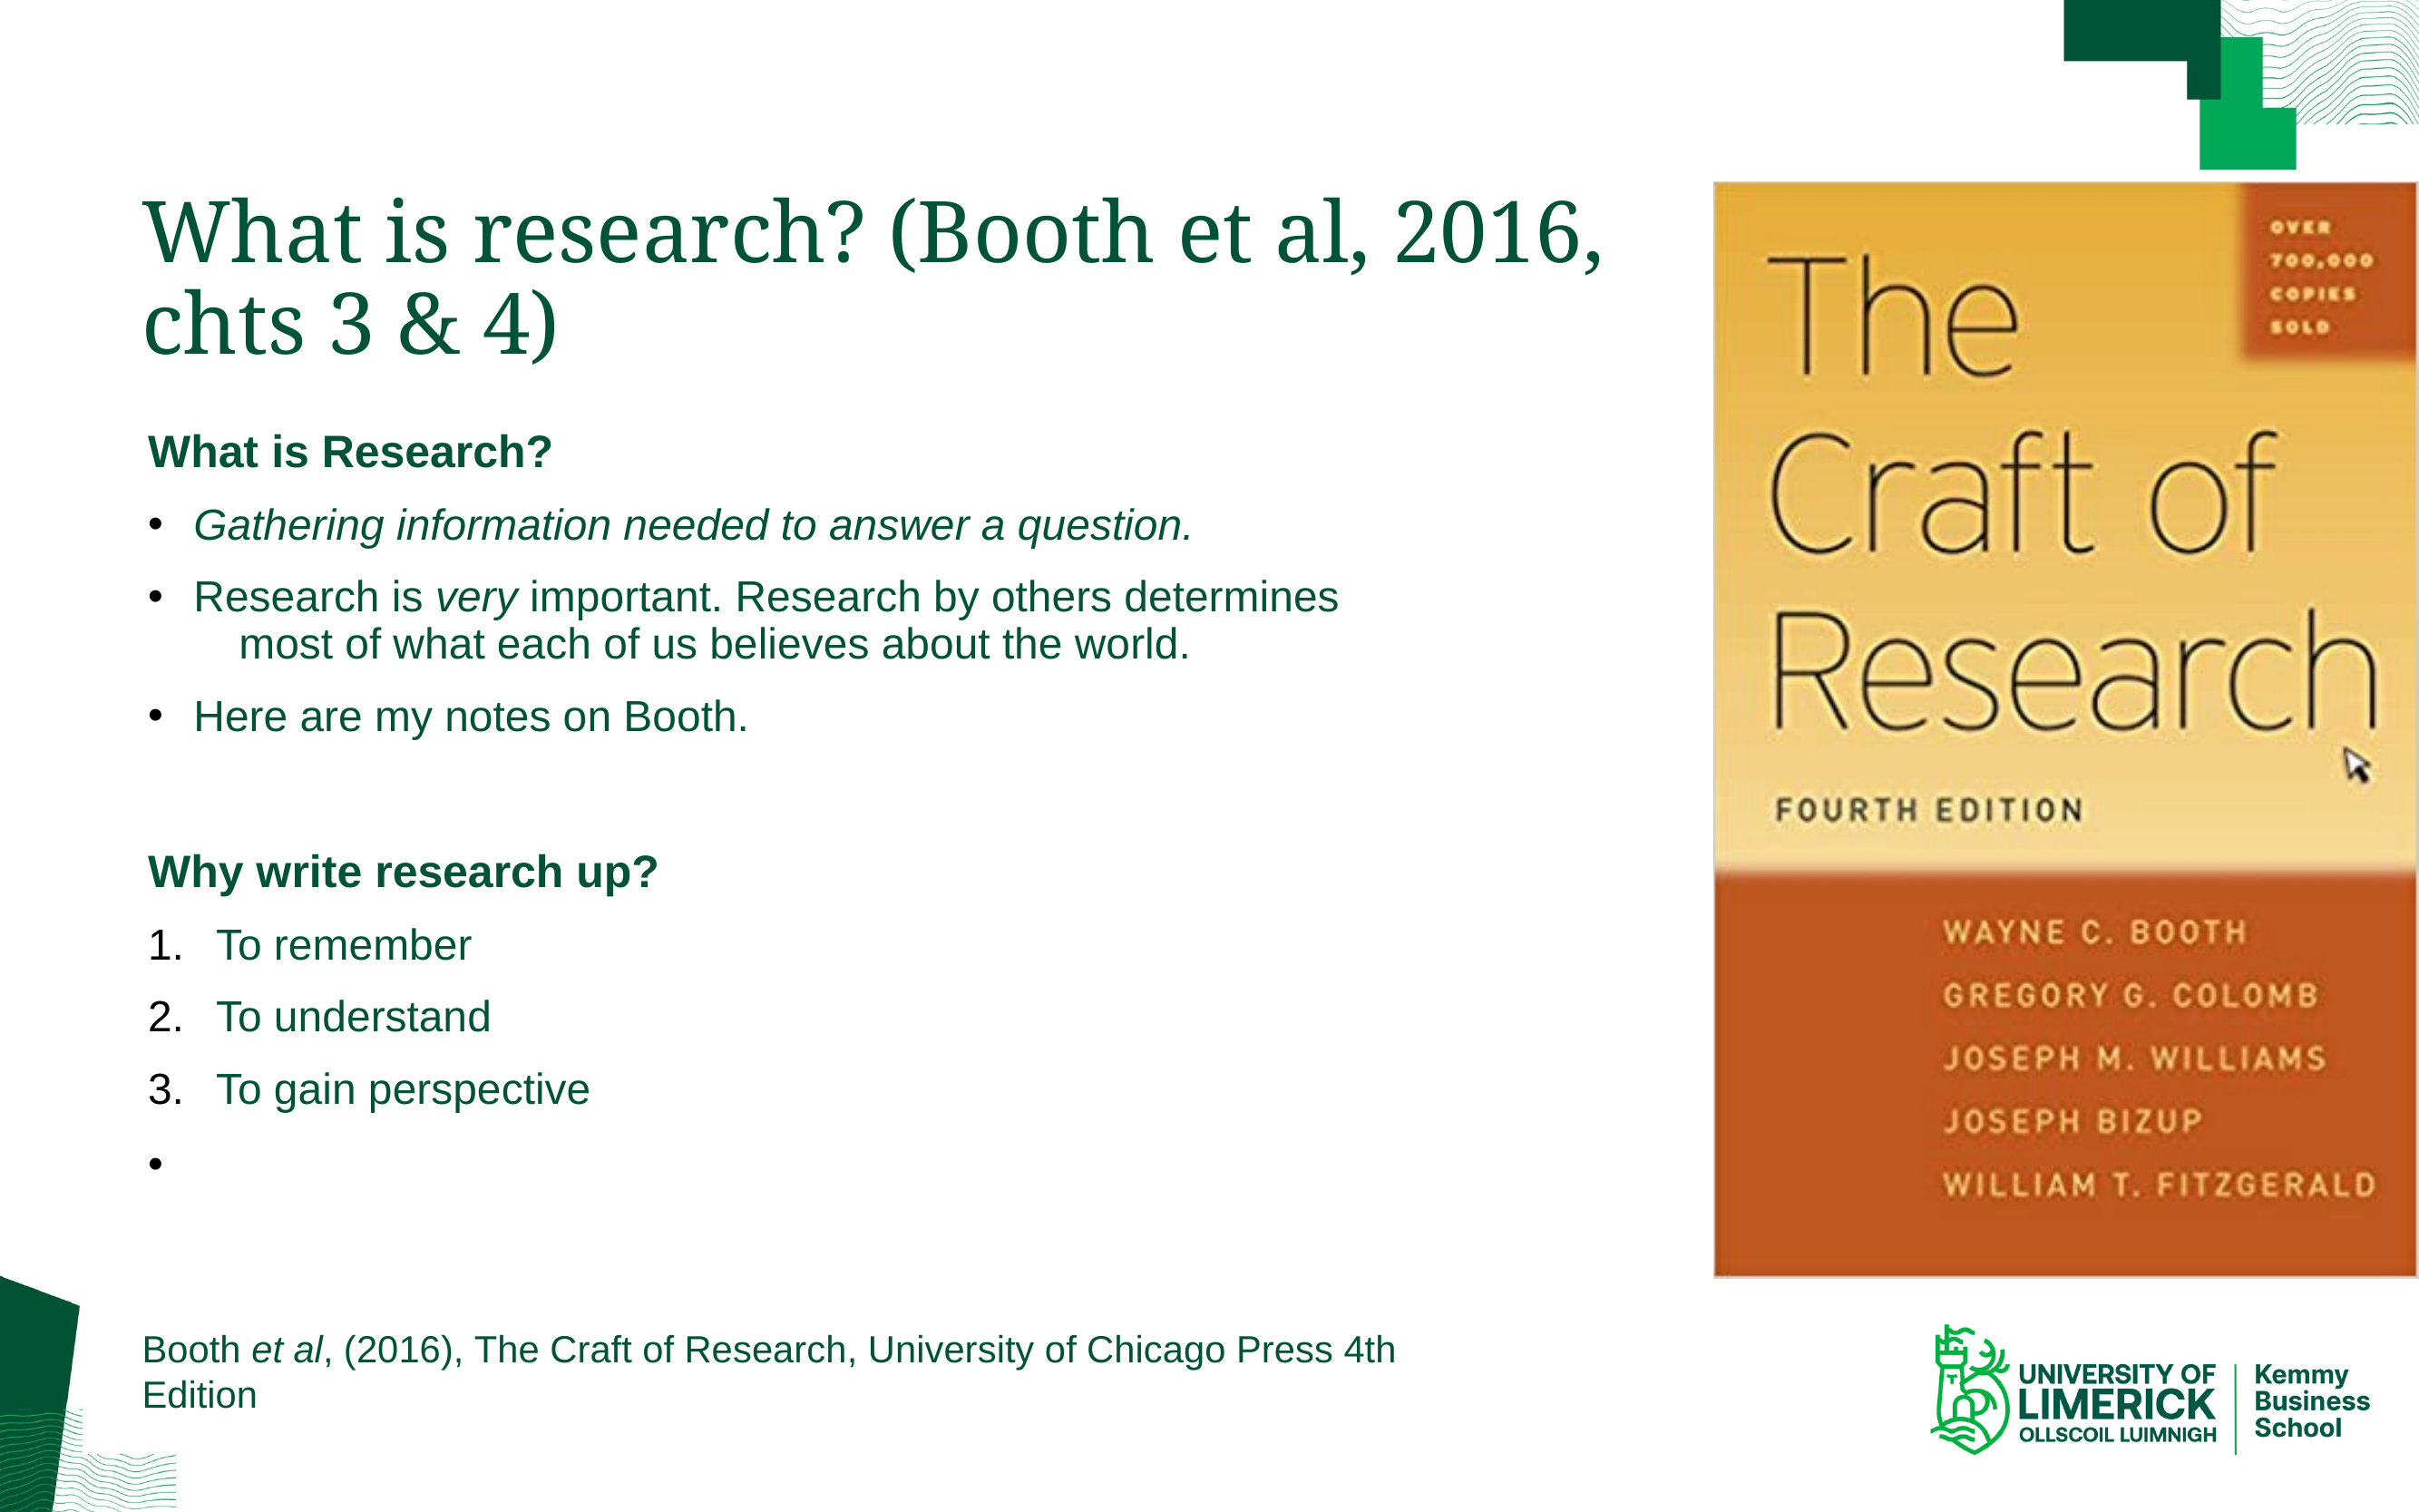

# What is research? (Booth et al, 2016, chts 3 & 4)
What is Research?
Gathering information needed to answer a question.
Research is very important. Research by others determines most of what each of us believes about the world.
Here are my notes on Booth.
Why write research up?
To remember
To understand
To gain perspective
Booth et al, (2016), The Craft of Research, University of Chicago Press 4th Edition